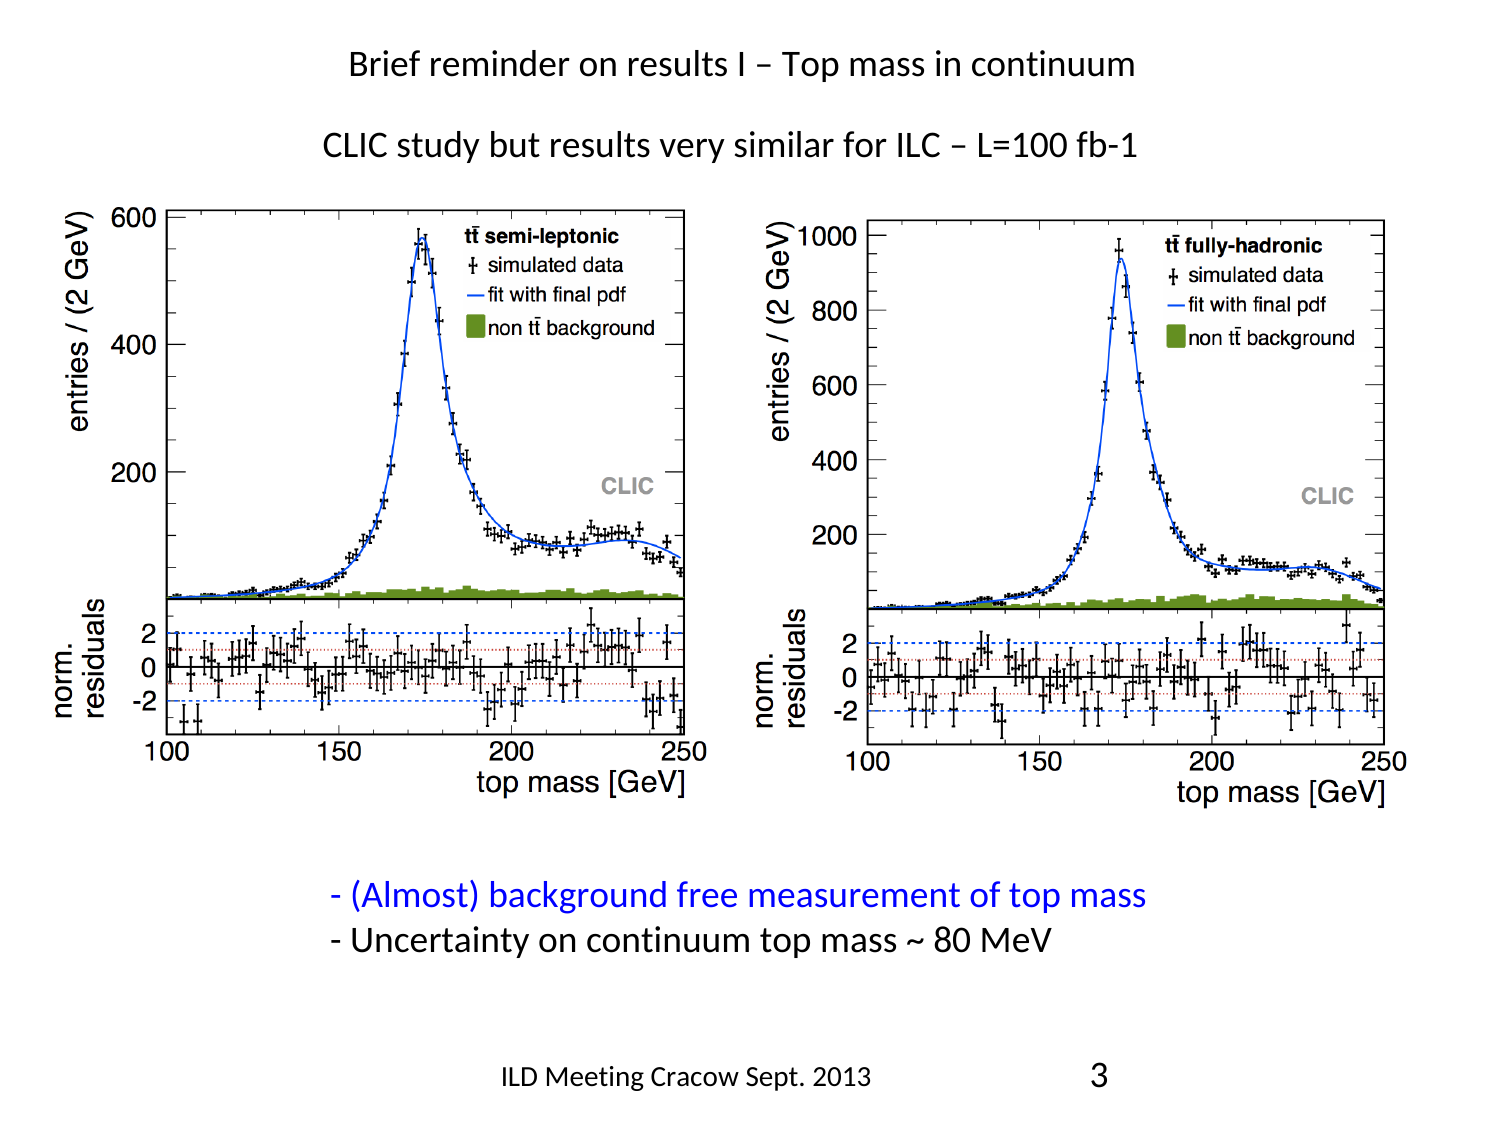

Brief reminder on results I – Top mass in continuum
CLIC study but results very similar for ILC – L=100 fb-1
- (Almost) background free measurement of top mass
- Uncertainty on continuum top mass ~ 80 MeV
Snowmass Pre-Meeting Seattle April 2013
3